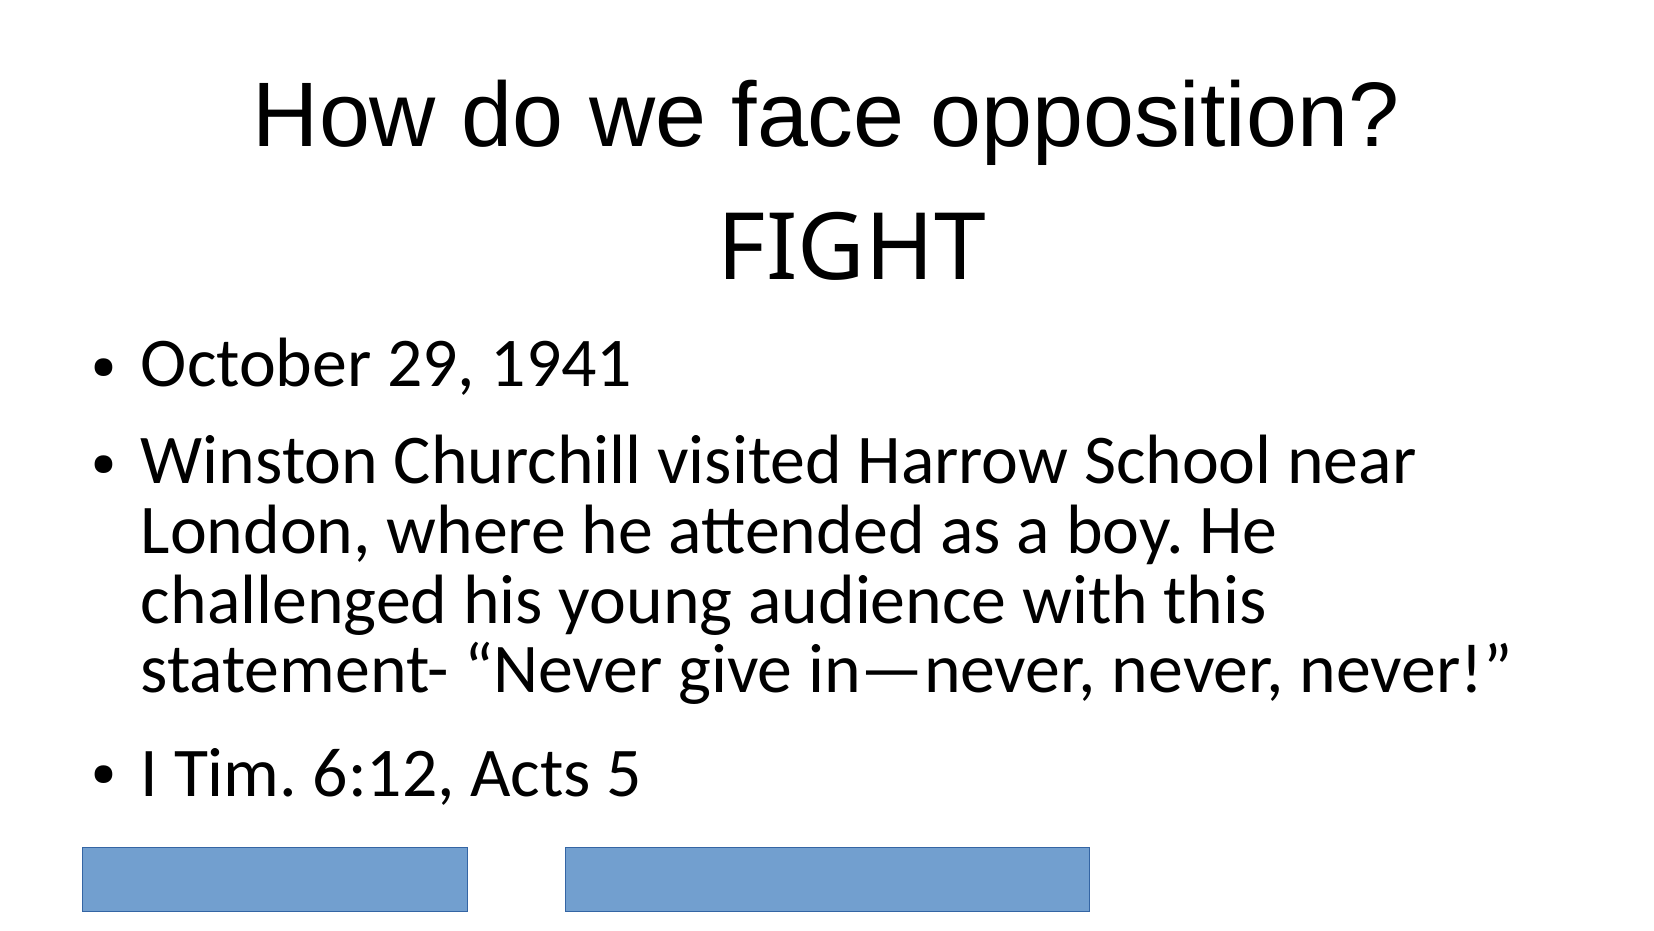

# How do we face opposition?
FIGHT
October 29, 1941
Winston Churchill visited Harrow School near London, where he attended as a boy. He challenged his young audience with this statement- “Never give in—never, never, never!”
I Tim. 6:12, Acts 5 never, never!”